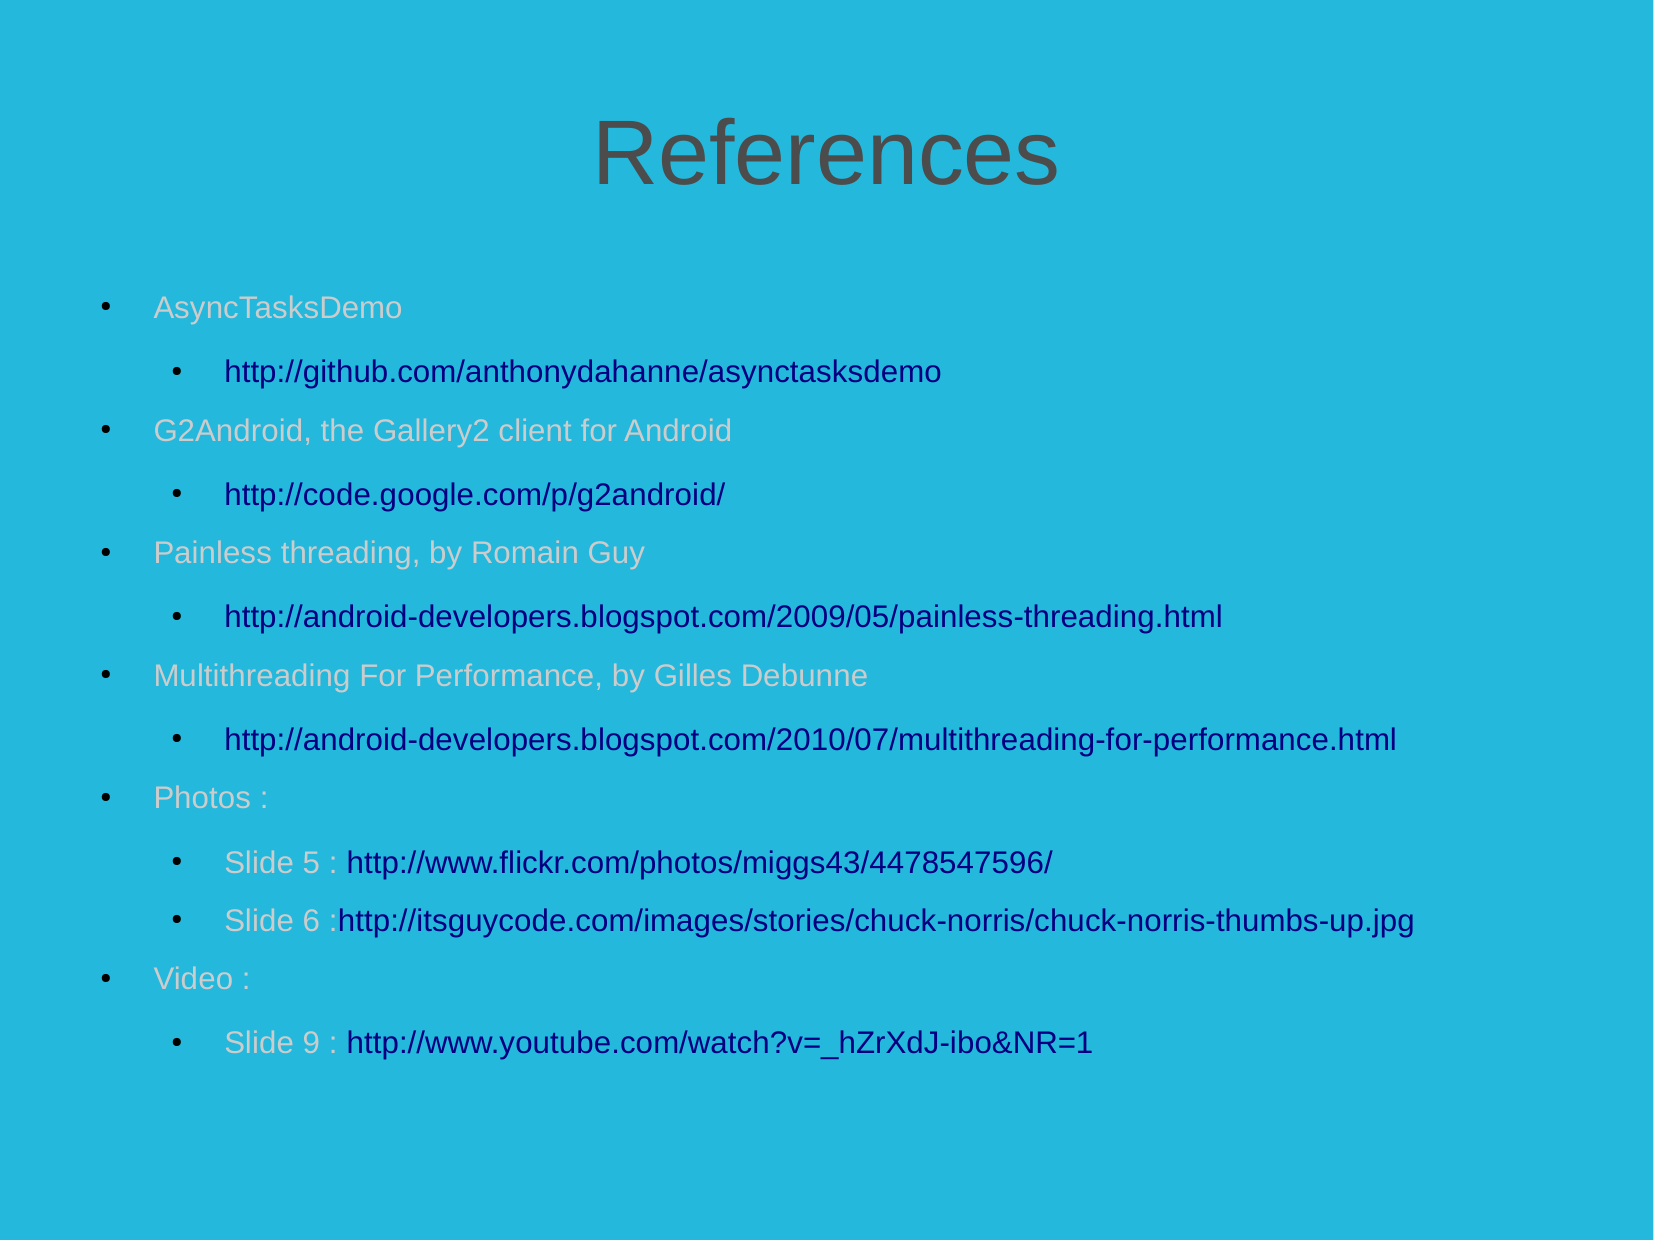

# References
AsyncTasksDemo
http://github.com/anthonydahanne/asynctasksdemo
G2Android, the Gallery2 client for Android
http://code.google.com/p/g2android/
Painless threading, by Romain Guy
http://android-developers.blogspot.com/2009/05/painless-threading.html
Multithreading For Performance, by Gilles Debunne
http://android-developers.blogspot.com/2010/07/multithreading-for-performance.html
Photos :
Slide 5 : http://www.flickr.com/photos/miggs43/4478547596/
Slide 6 :http://itsguycode.com/images/stories/chuck-norris/chuck-norris-thumbs-up.jpg
Video :
Slide 9 : http://www.youtube.com/watch?v=_hZrXdJ-ibo&NR=1